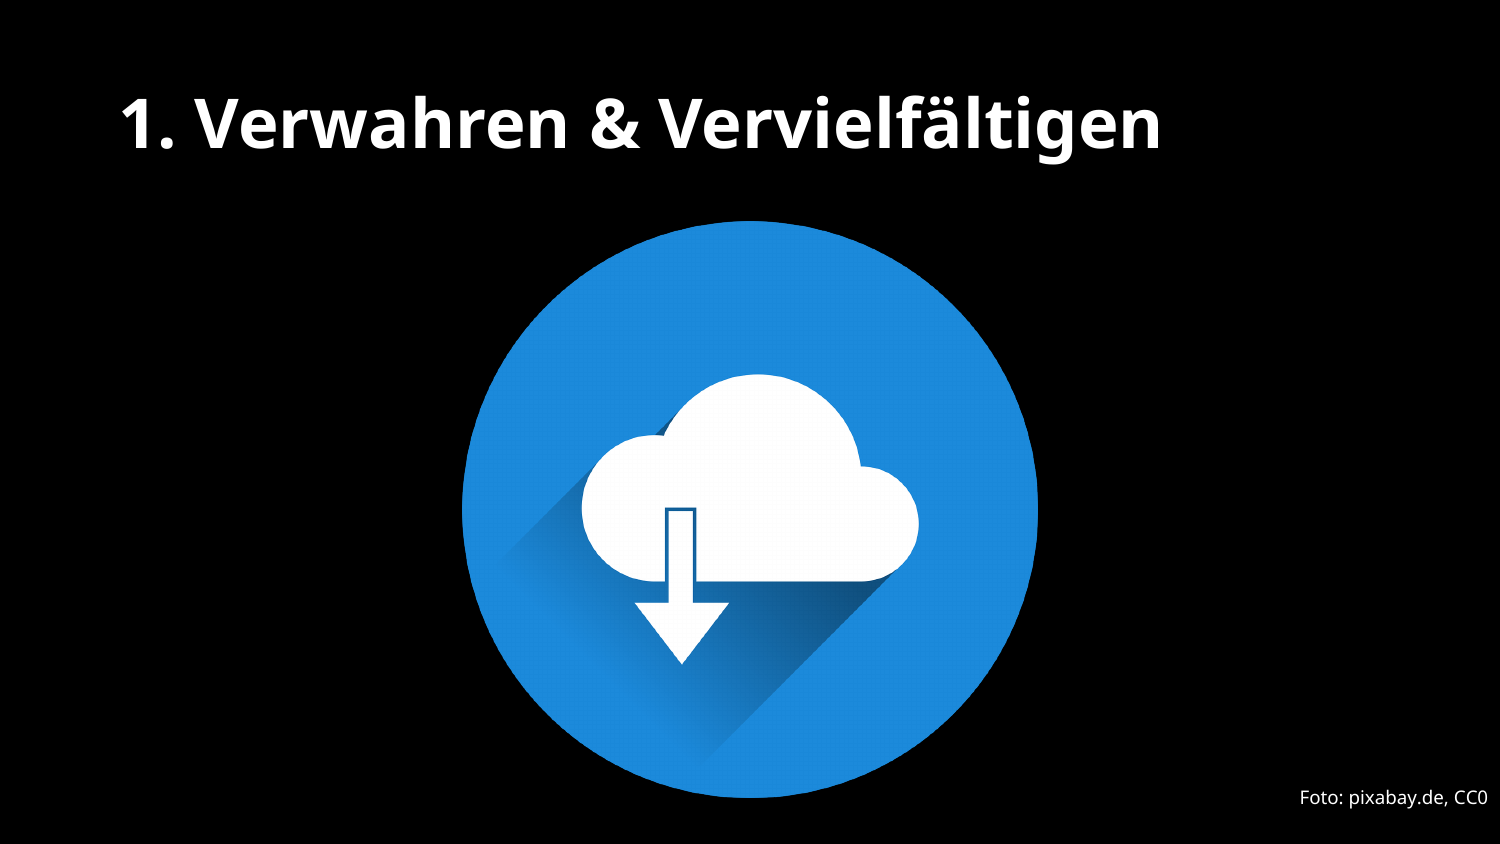

# 1. Verwahren & Vervielfältigen
Foto: pixabay.de, CC0